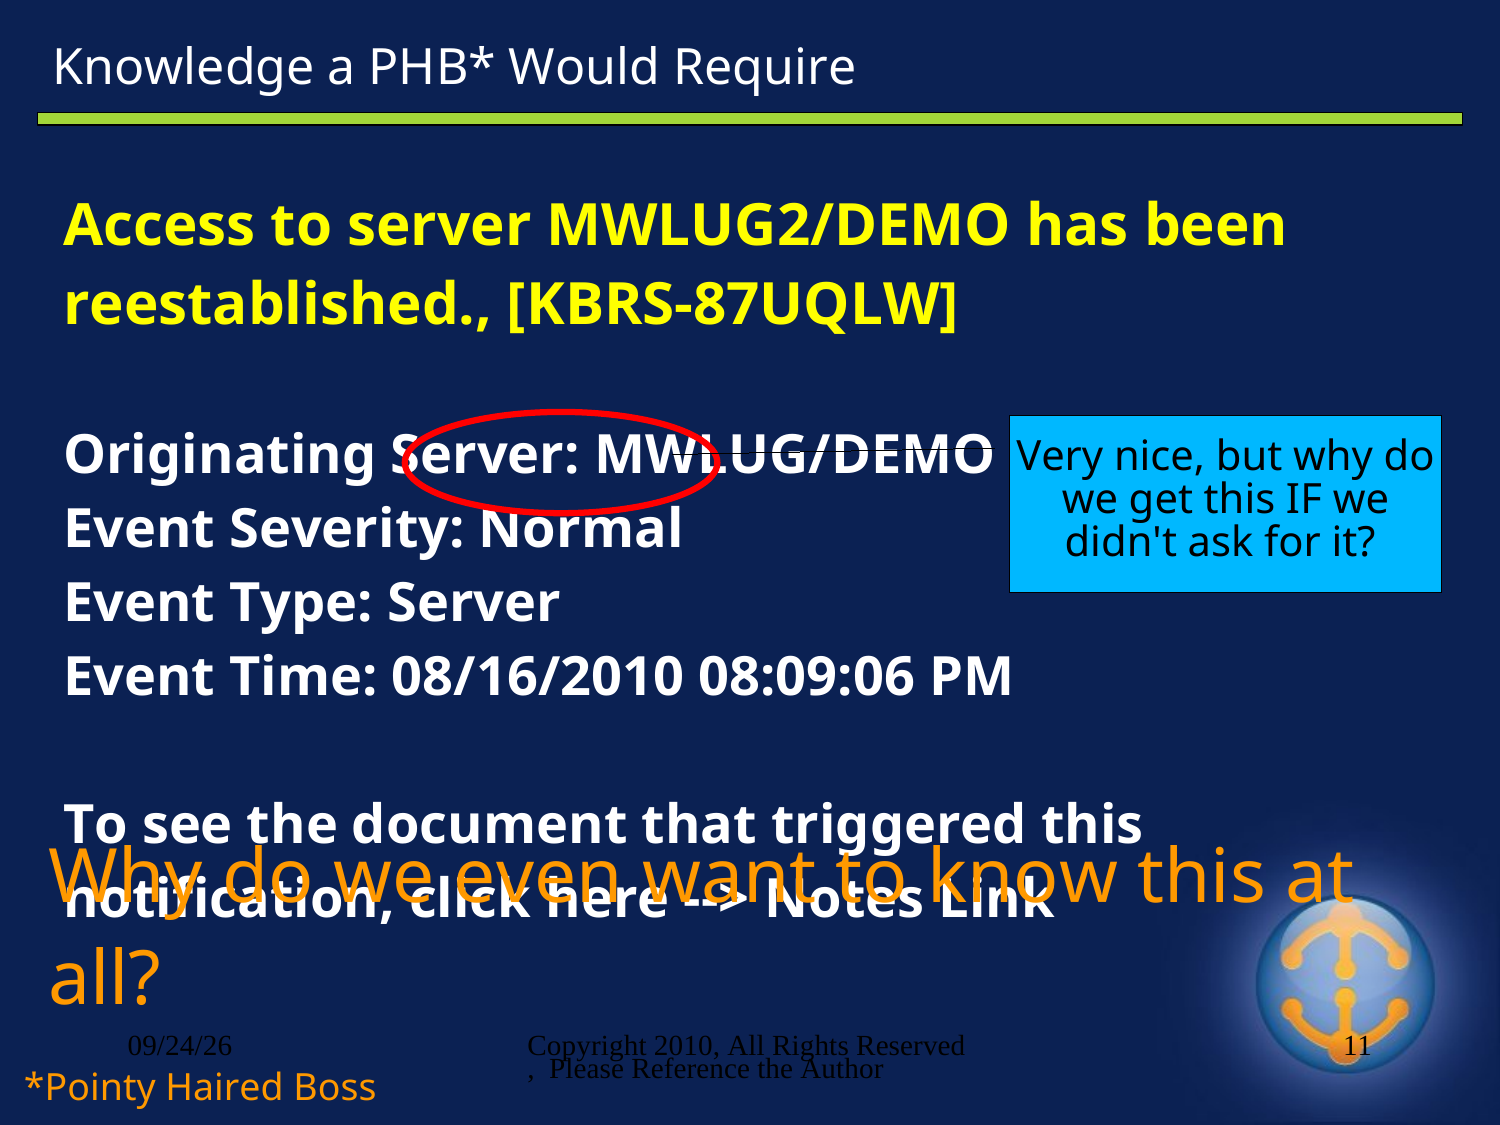

Knowledge a PHB* Would Require
Access to server MWLUG2/DEMO has been reestablished., [KBRS-87UQLW]
Originating Server: MWLUG/DEMO
Event Severity: Normal
Event Type: Server
Event Time: 08/16/2010 08:09:06 PM
To see the document that triggered this notification, click here --> Notes Link
Very nice, but why do we get this IF we didn't ask for it?
Why do we even want to know this at all?
Copyright 2010, All Rights Reserved, Please Reference the Author
11
*Pointy Haired Boss